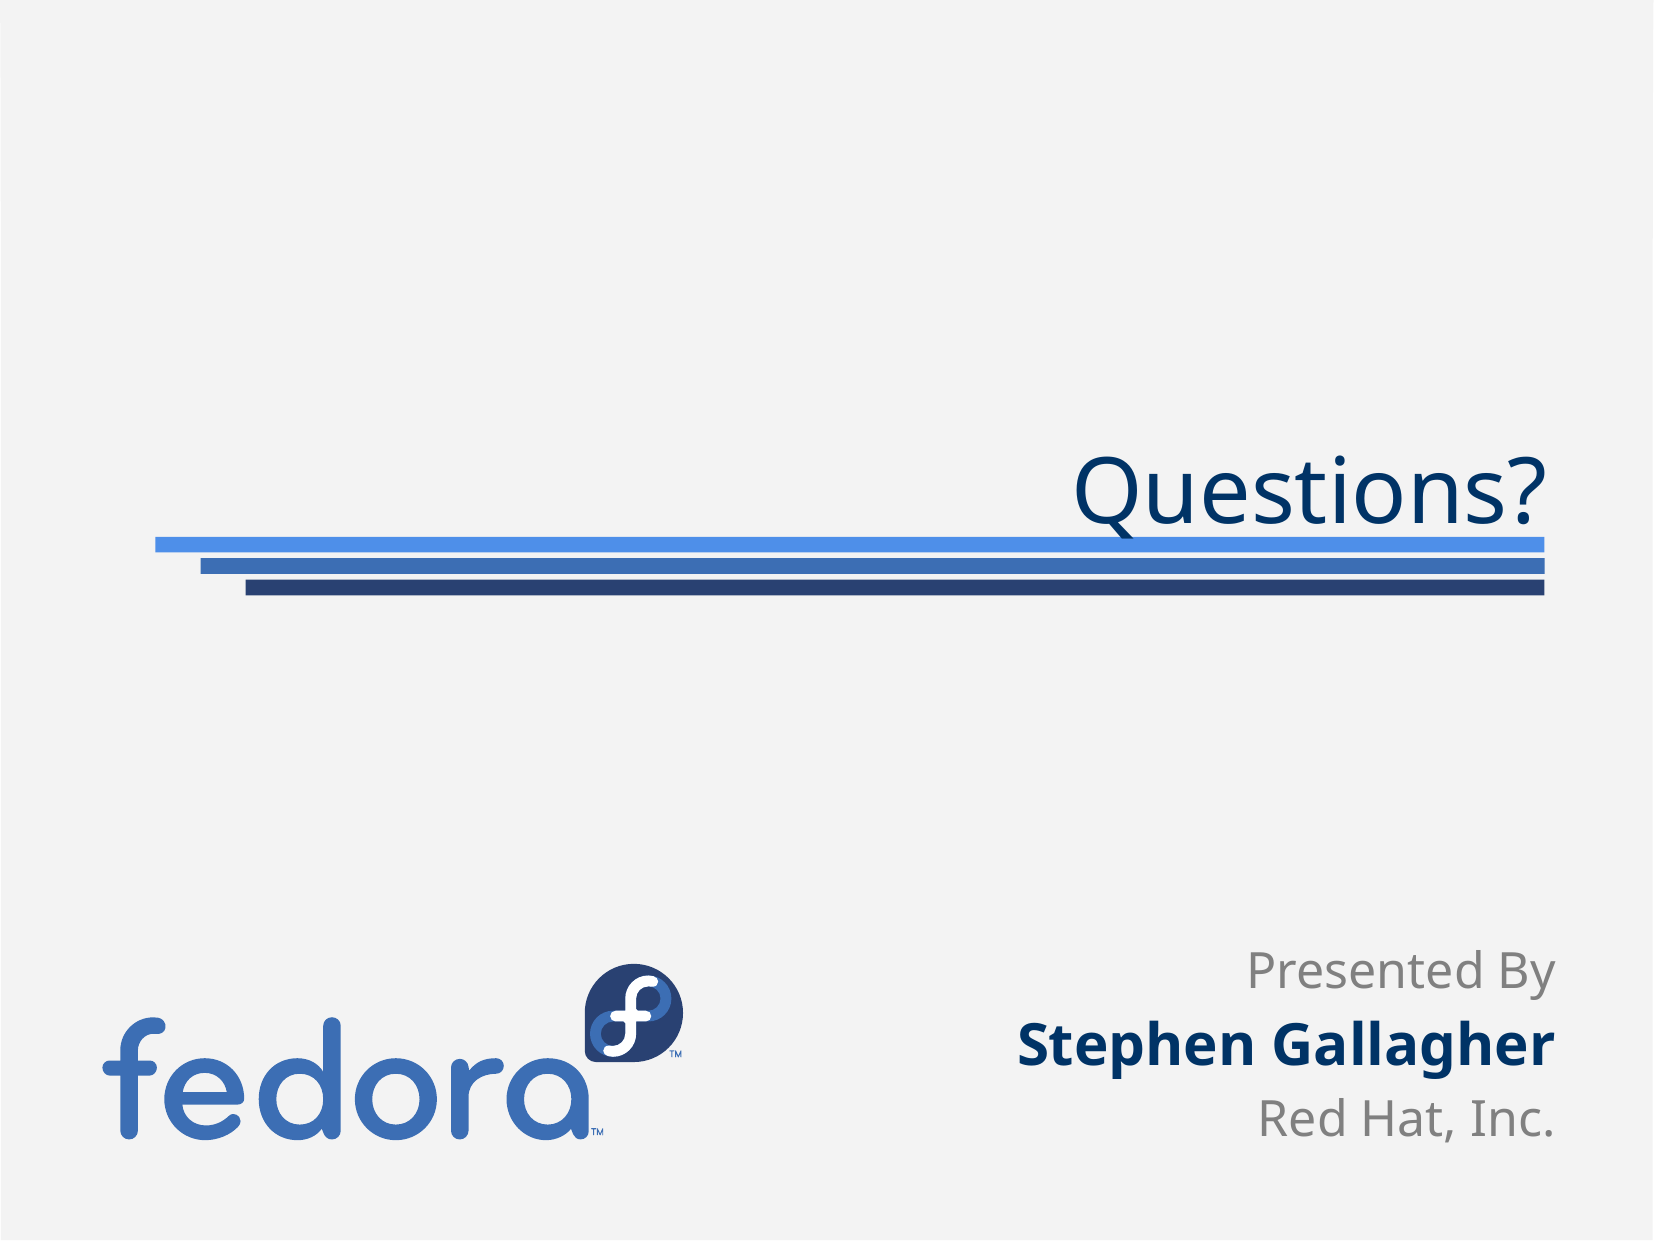

# Questions?
Presented By
Stephen Gallagher
Red Hat, Inc.